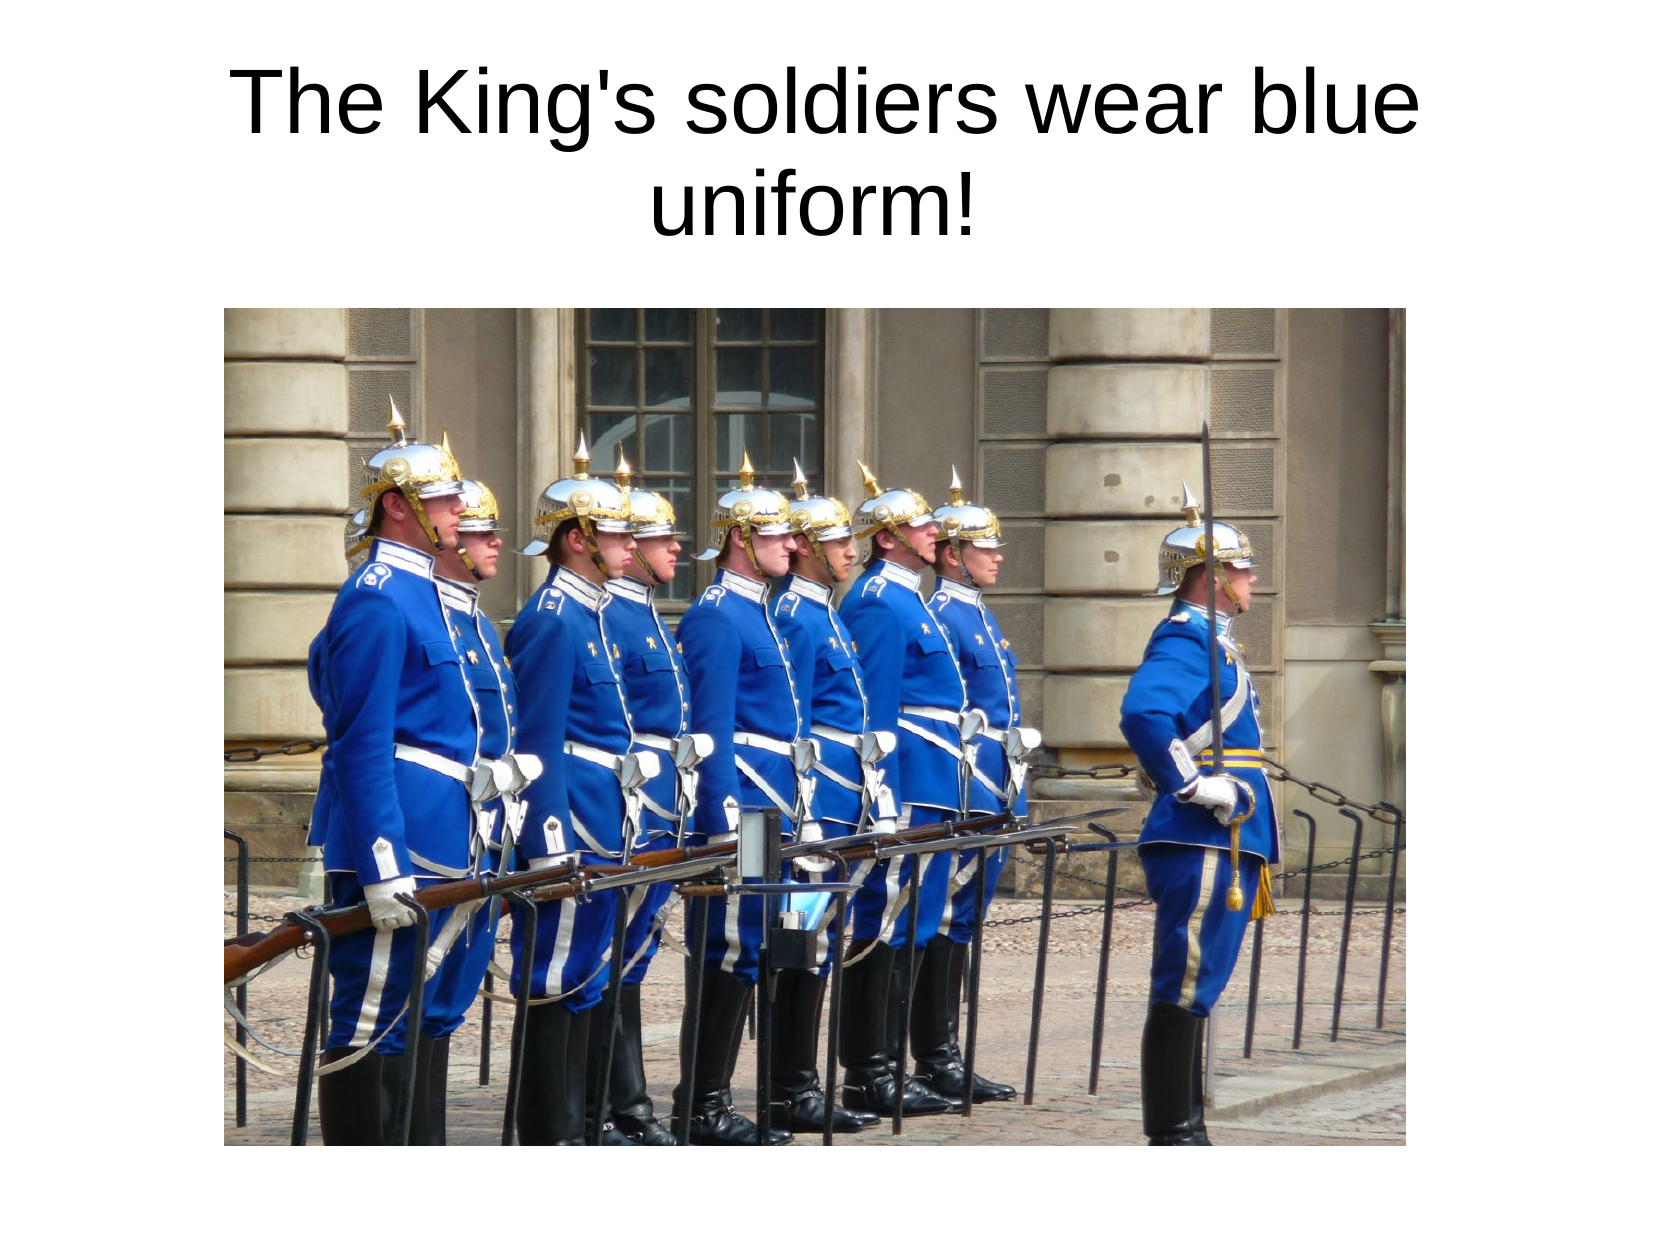

# The King's soldiers wear blue uniform!